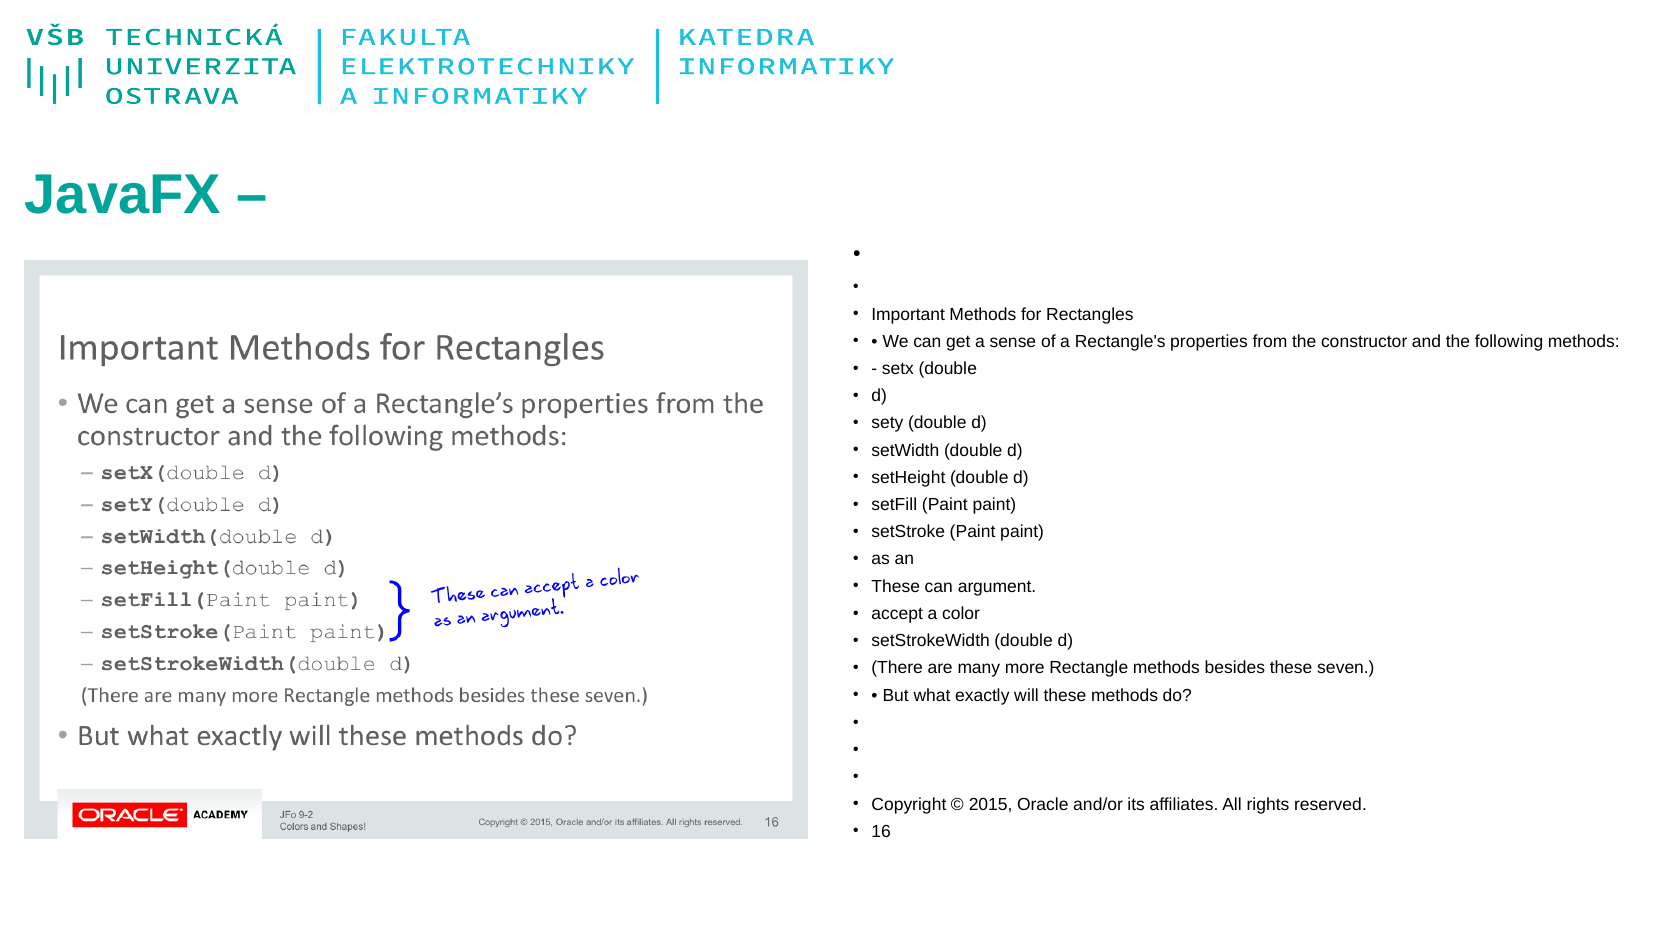

# JavaFX –
﻿
Important Methods for Rectangles
• We can get a sense of a Rectangle's properties from the constructor and the following methods:
- setx (double
d)
sety (double d)
setWidth (double d)
setHeight (double d)
setFill (Paint paint)
setStroke (Paint paint)
as an
These can argument.
accept a color
setStrokeWidth (double d)
(There are many more Rectangle methods besides these seven.)
• But what exactly will these methods do?
Copyright © 2015, Oracle and/or its affiliates. All rights reserved.
16